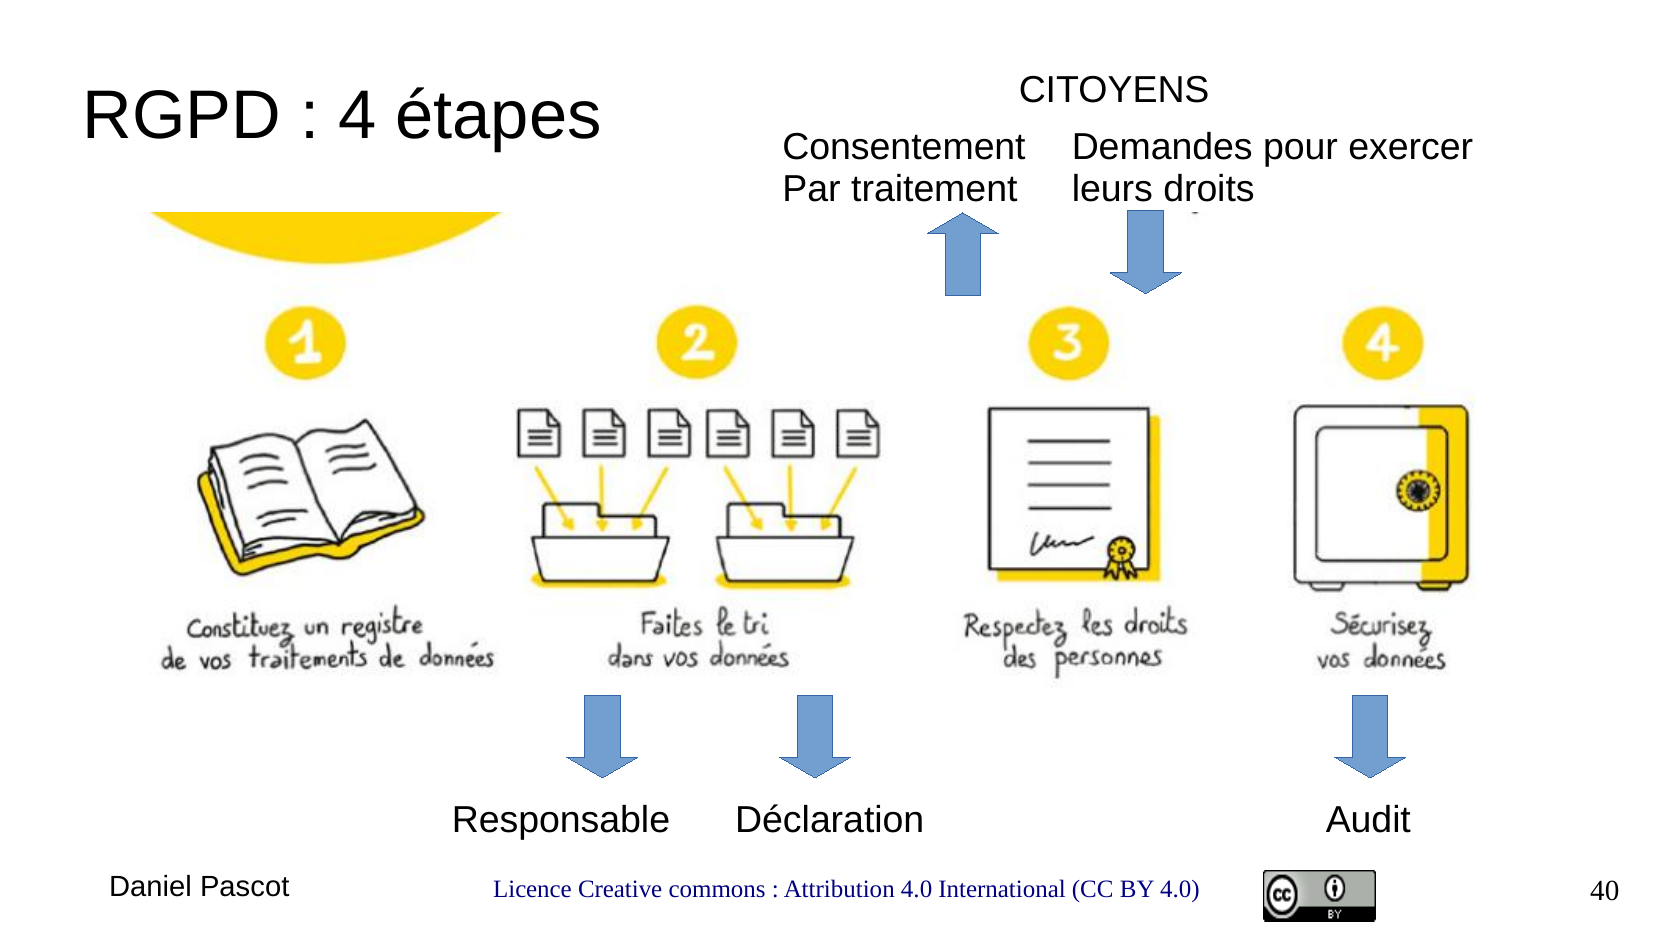

# RGPD : 4 étapes
CITOYENS
Consentement
Par traitement
Demandes pour exercer
leurs droits
Responsable
Déclaration
Audit
40